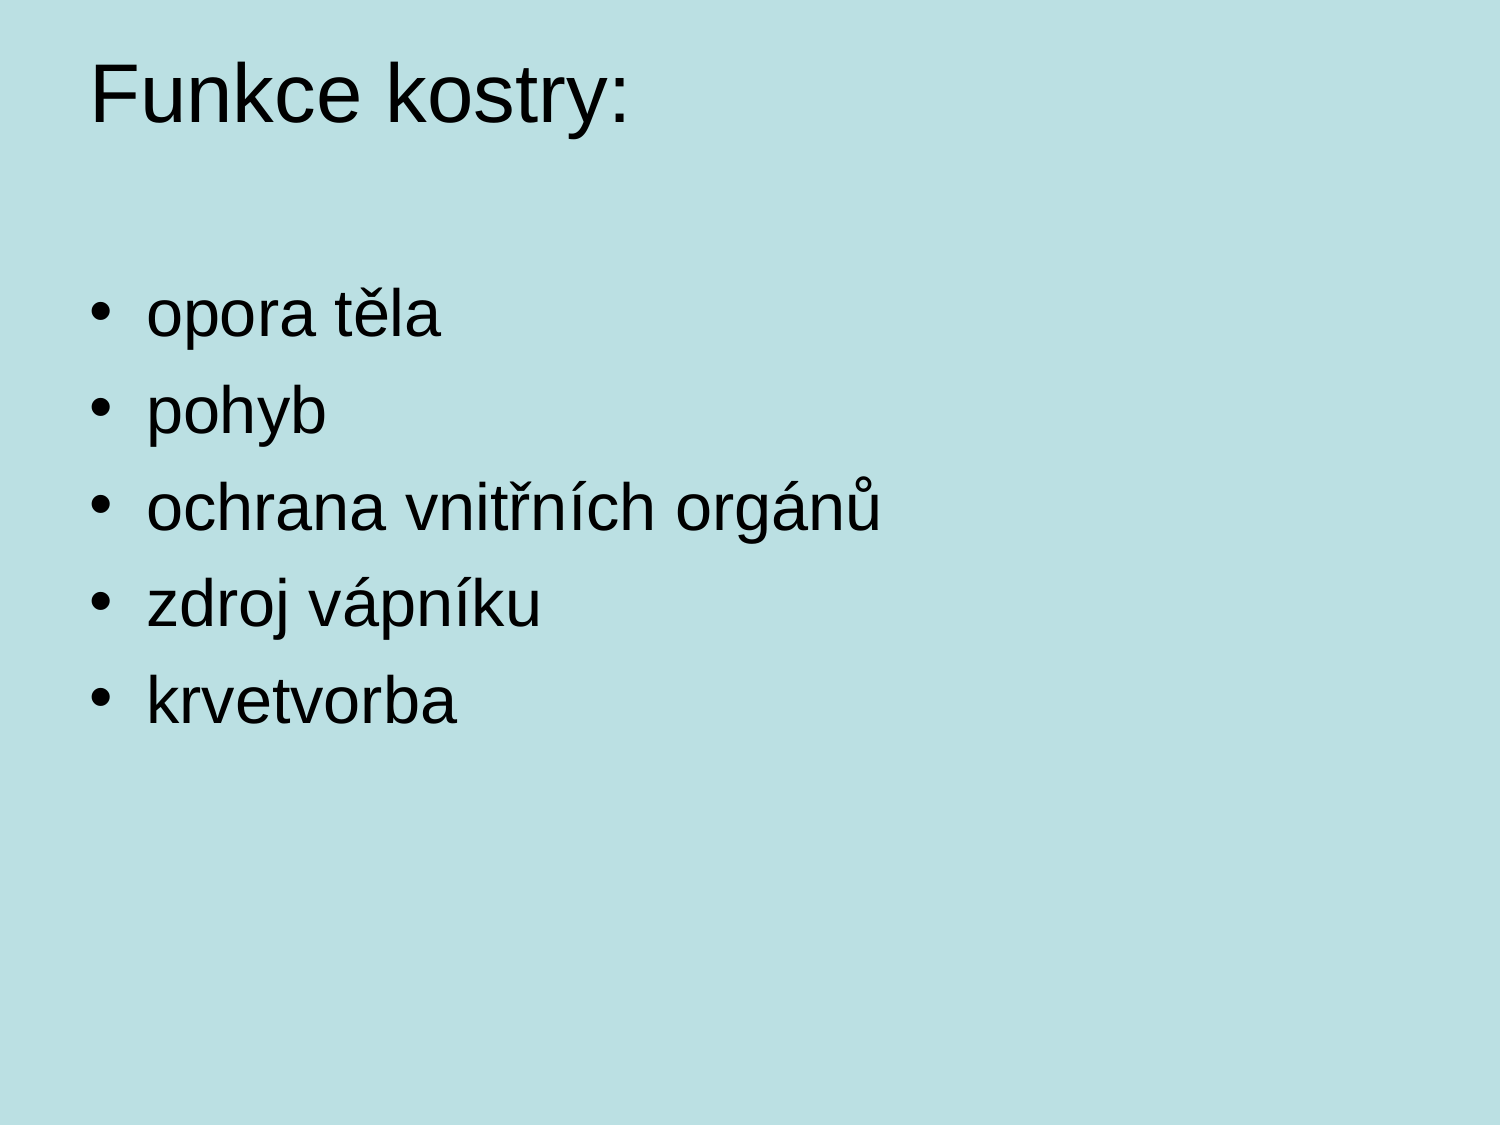

# Funkce kostry:
opora těla
pohyb
ochrana vnitřních orgánů
zdroj vápníku
krvetvorba